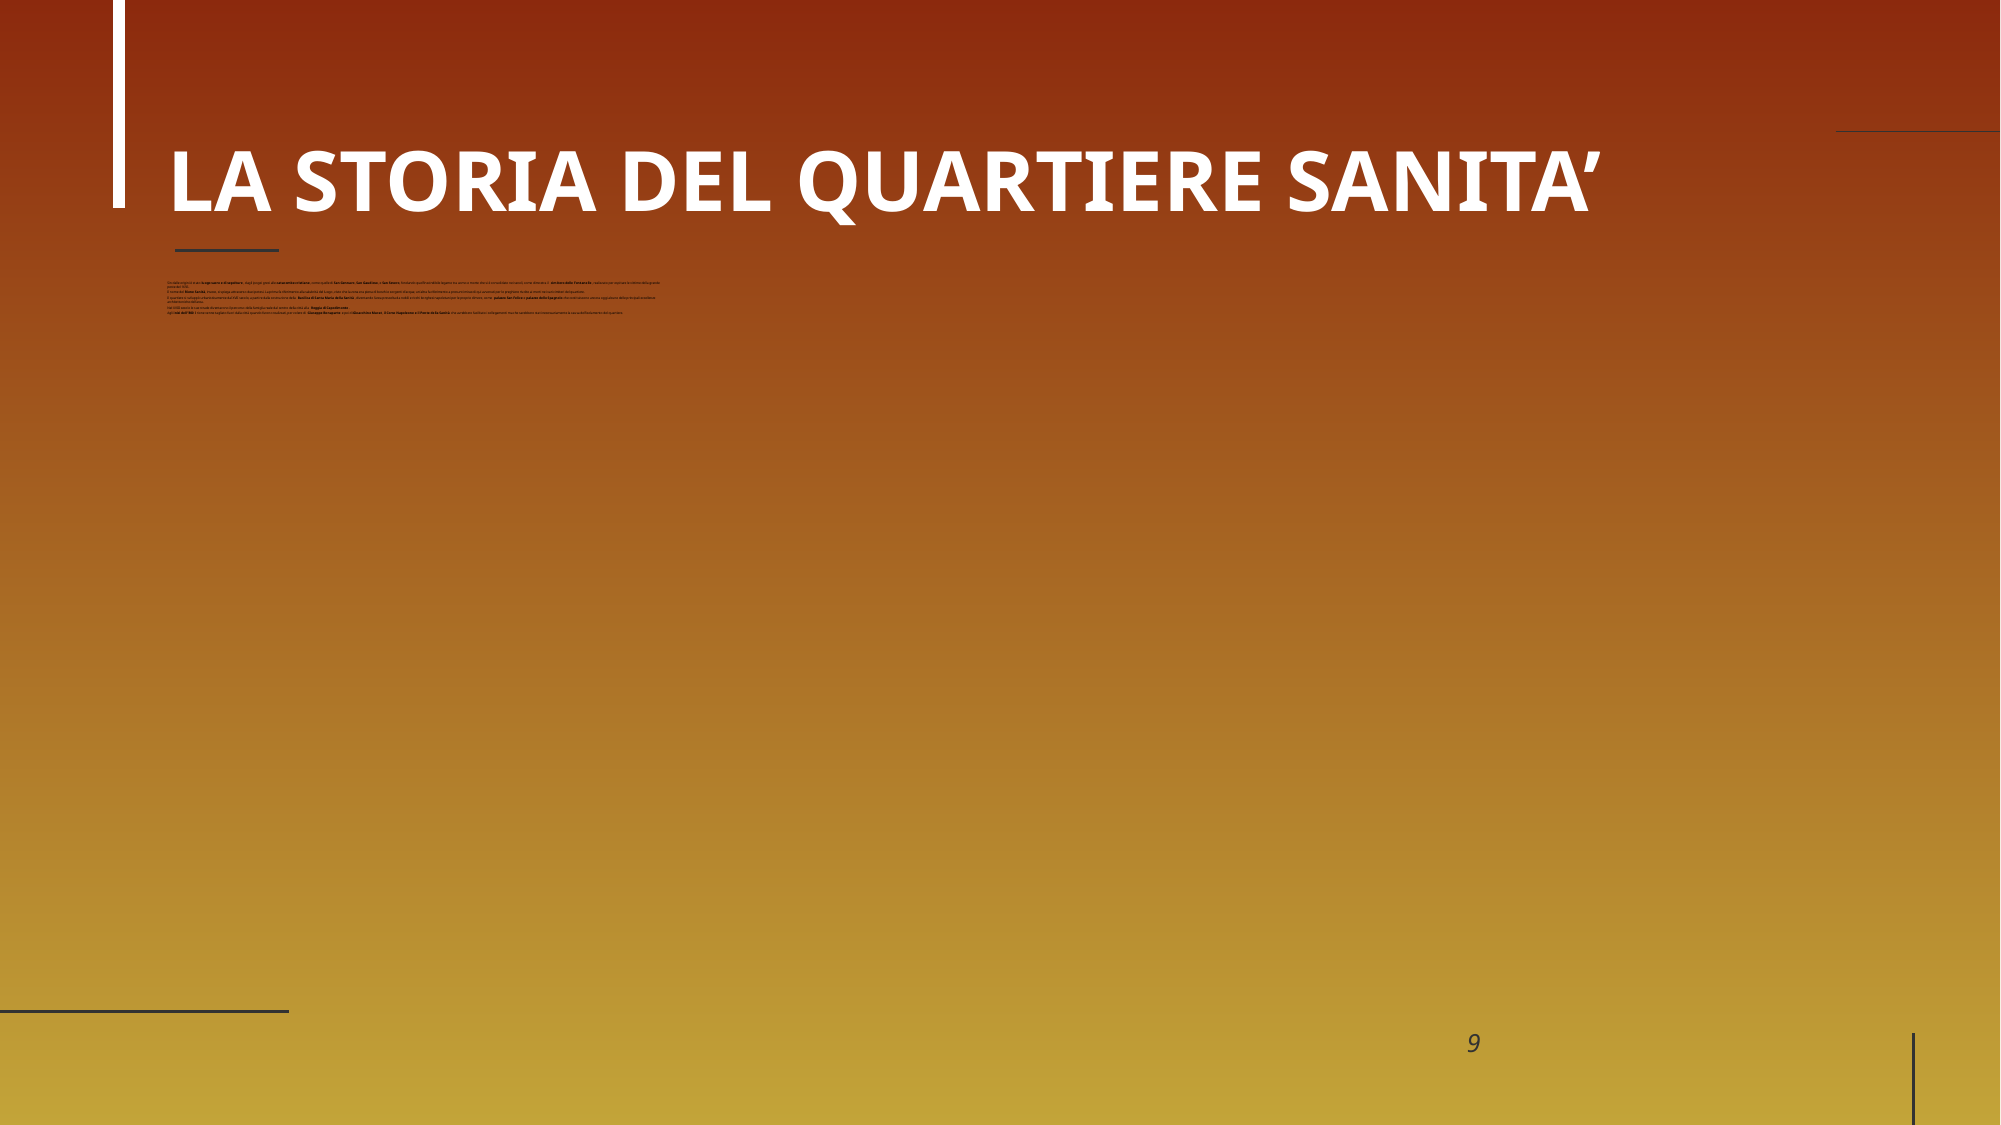

# LA STORIA DEL QUARTIERE SANITA’
Sin dalle origini è stato luogo sacro e di sepolture, dagli ipogei greci alle catacombe cristiane, come quelle di San Gennaro, San Gaudioso, e San Severo, fondando quell’inscindibile legame tra uomo e morte che si è consolidato nei secoli, come dimostra il cimitero delle Fontanelle, realizzato per ospitare le vittime della grande peste del 1656.
Il nome del Rione Sanità, invece, si spiega attraverso due ipotesi. La prima fa riferimento alla salubrità del luogo, visto che la zona era piena di boschi e sorgenti d’acqua; un’altra fa riferimento a presunti miracoli qui avvenuti per le preghiere rivolte ai morti nei vari cimiteri del quartiere.
Il quartiere si sviluppò urbanisticamente dal XVII secolo, a partire dalla costruzione della Basilica di Santa Maria della Sanità, diventando l’area prescelta da nobili e ricchi borghesi napoletani per le proprie dimore, come palazzo San Felice e palazzo dello Spagnolo che costituiscono ancora oggi alcune delle principali eccellenze architettoniche dell’area.
Nel XVIII secolo le sue strade diventarono il percorso della famiglia reale dal centro della città alla Reggia di Capodimonte.
Agli inizi dell’’800 il rione venne tagliato fuori dalla città quando furono realizzati, per volere di Giuseppe Bonaparte e poi di Gioacchino Murat, il Corso Napoleone e il Ponte della Sanità che avrebbero facilitato i collegamenti ma che sarebbero stati necessariamente la causa dell’isolamento del quartiere.
9